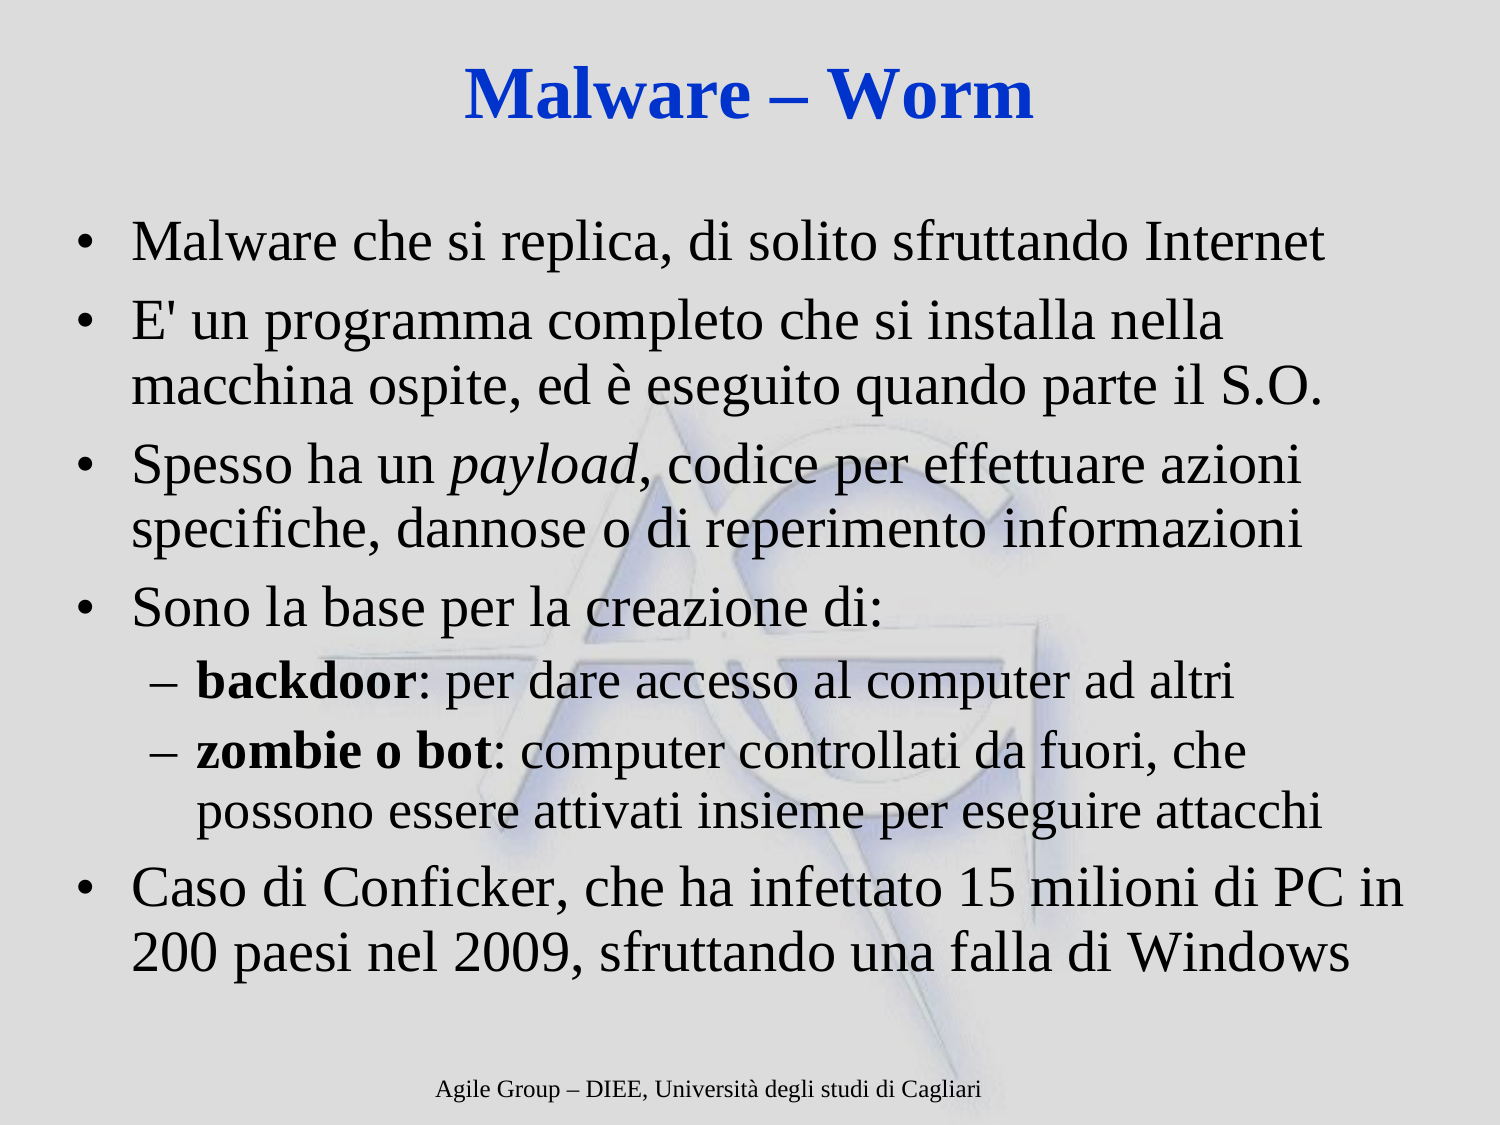

# Malware – Worm
Malware che si replica, di solito sfruttando Internet
E' un programma completo che si installa nella macchina ospite, ed è eseguito quando parte il S.O.
Spesso ha un payload, codice per effettuare azioni specifiche, dannose o di reperimento informazioni
Sono la base per la creazione di:
backdoor: per dare accesso al computer ad altri
zombie o bot: computer controllati da fuori, che possono essere attivati insieme per eseguire attacchi
Caso di Conficker, che ha infettato 15 milioni di PC in 200 paesi nel 2009, sfruttando una falla di Windows